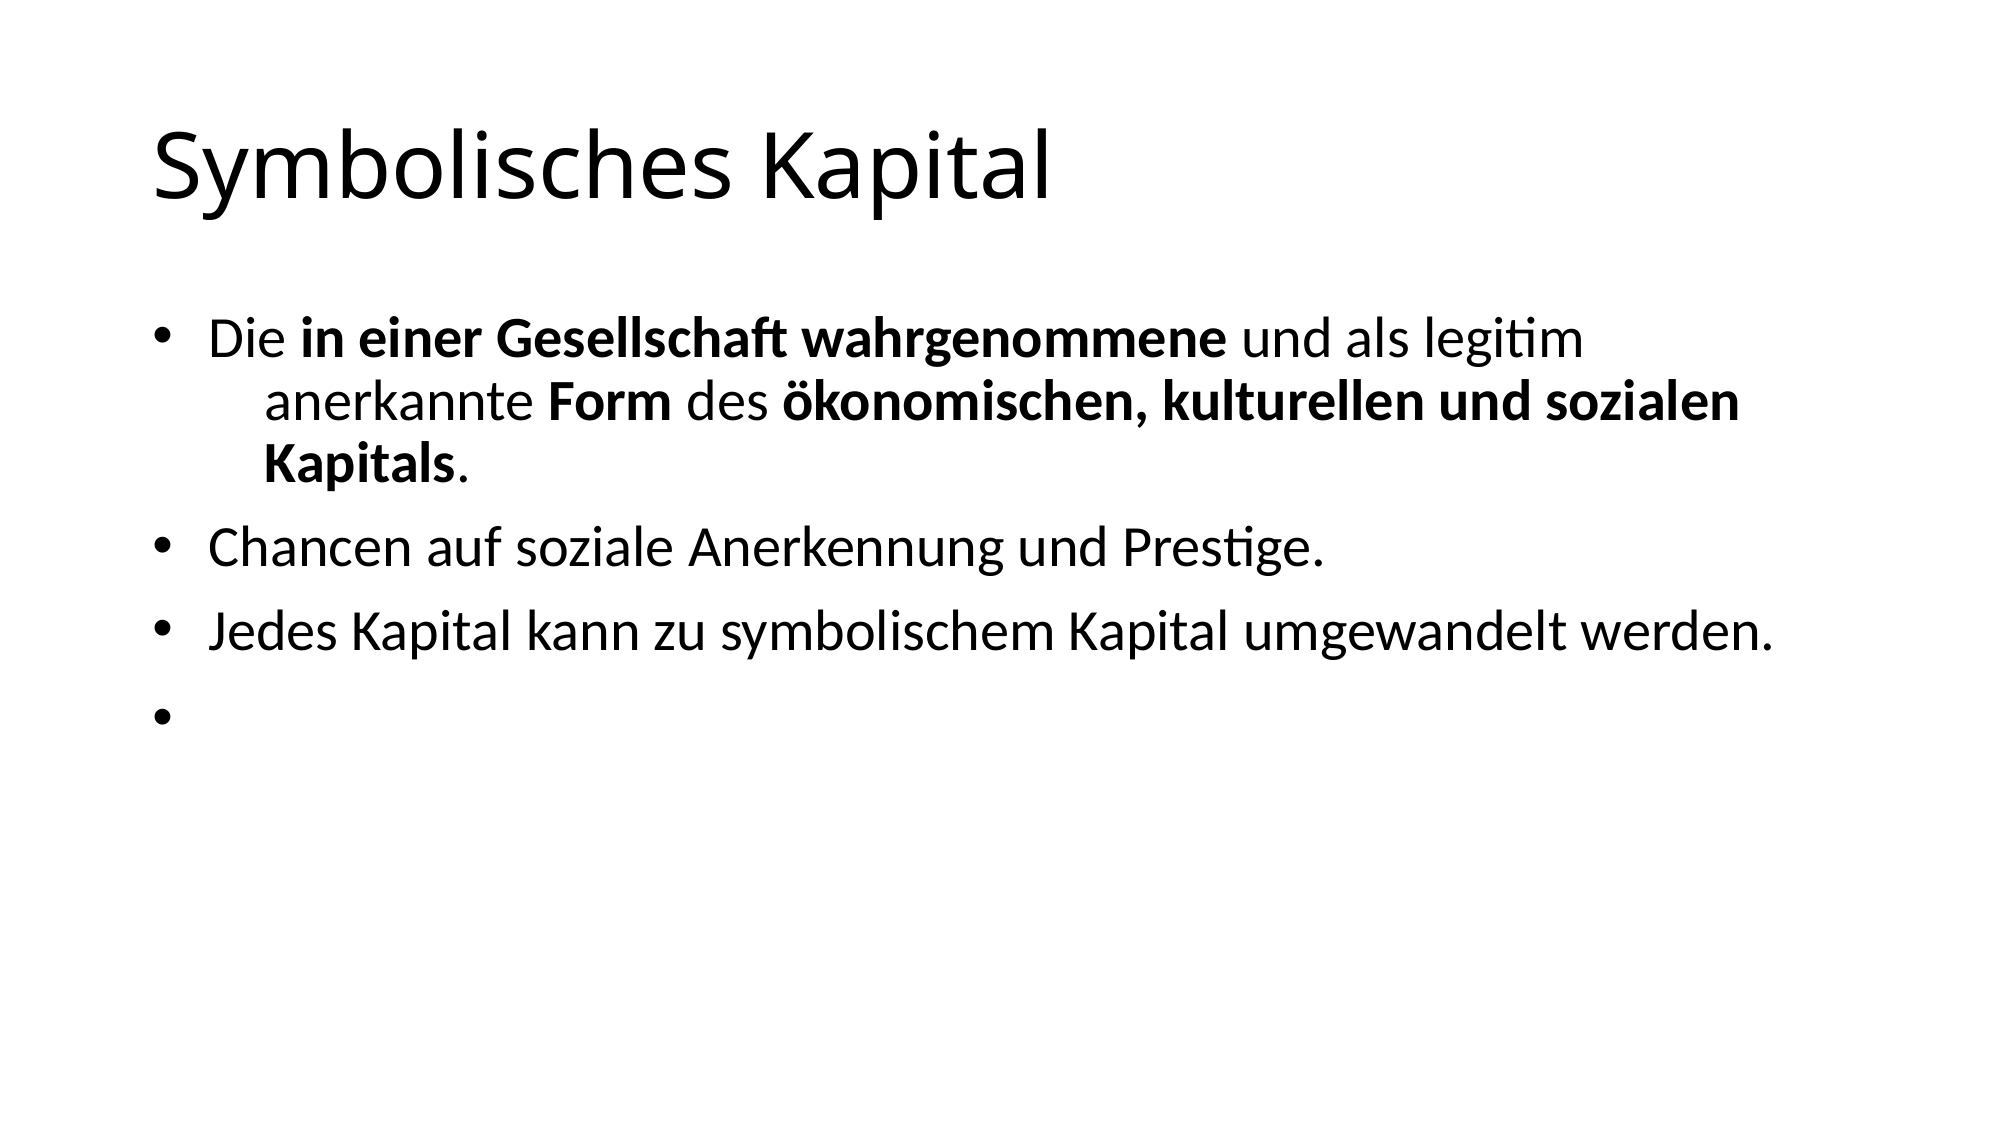

# Symbolisches Kapital
Die in einer Gesellschaft wahrgenommene und als legitim anerkannte Form des ökonomischen, kulturellen und sozialen Kapitals.
Chancen auf soziale Anerkennung und Prestige.
Jedes Kapital kann zu symbolischem Kapital umgewandelt werden.